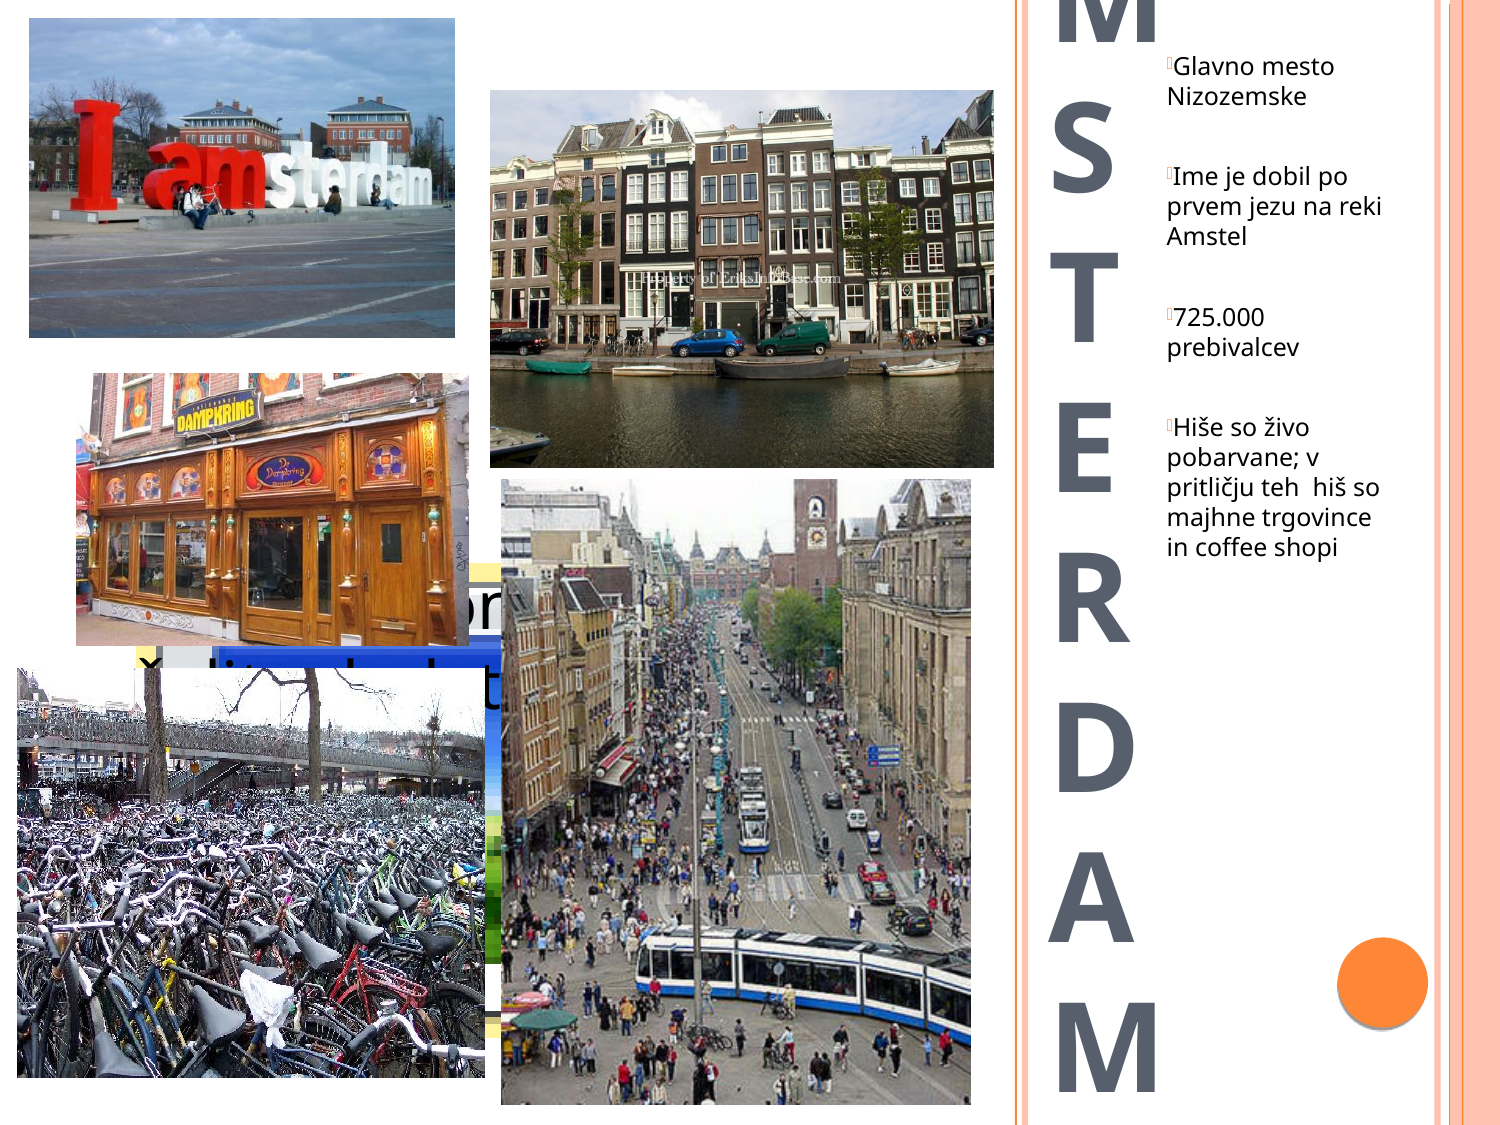

# amsterdam
Glavno mesto Nizozemske
Ime je dobil po prvem jezu na reki Amstel
725.000 prebivalcev
Hiše so živo pobarvane; v pritličju teh hiš so majhne trgovince in coffee shopi